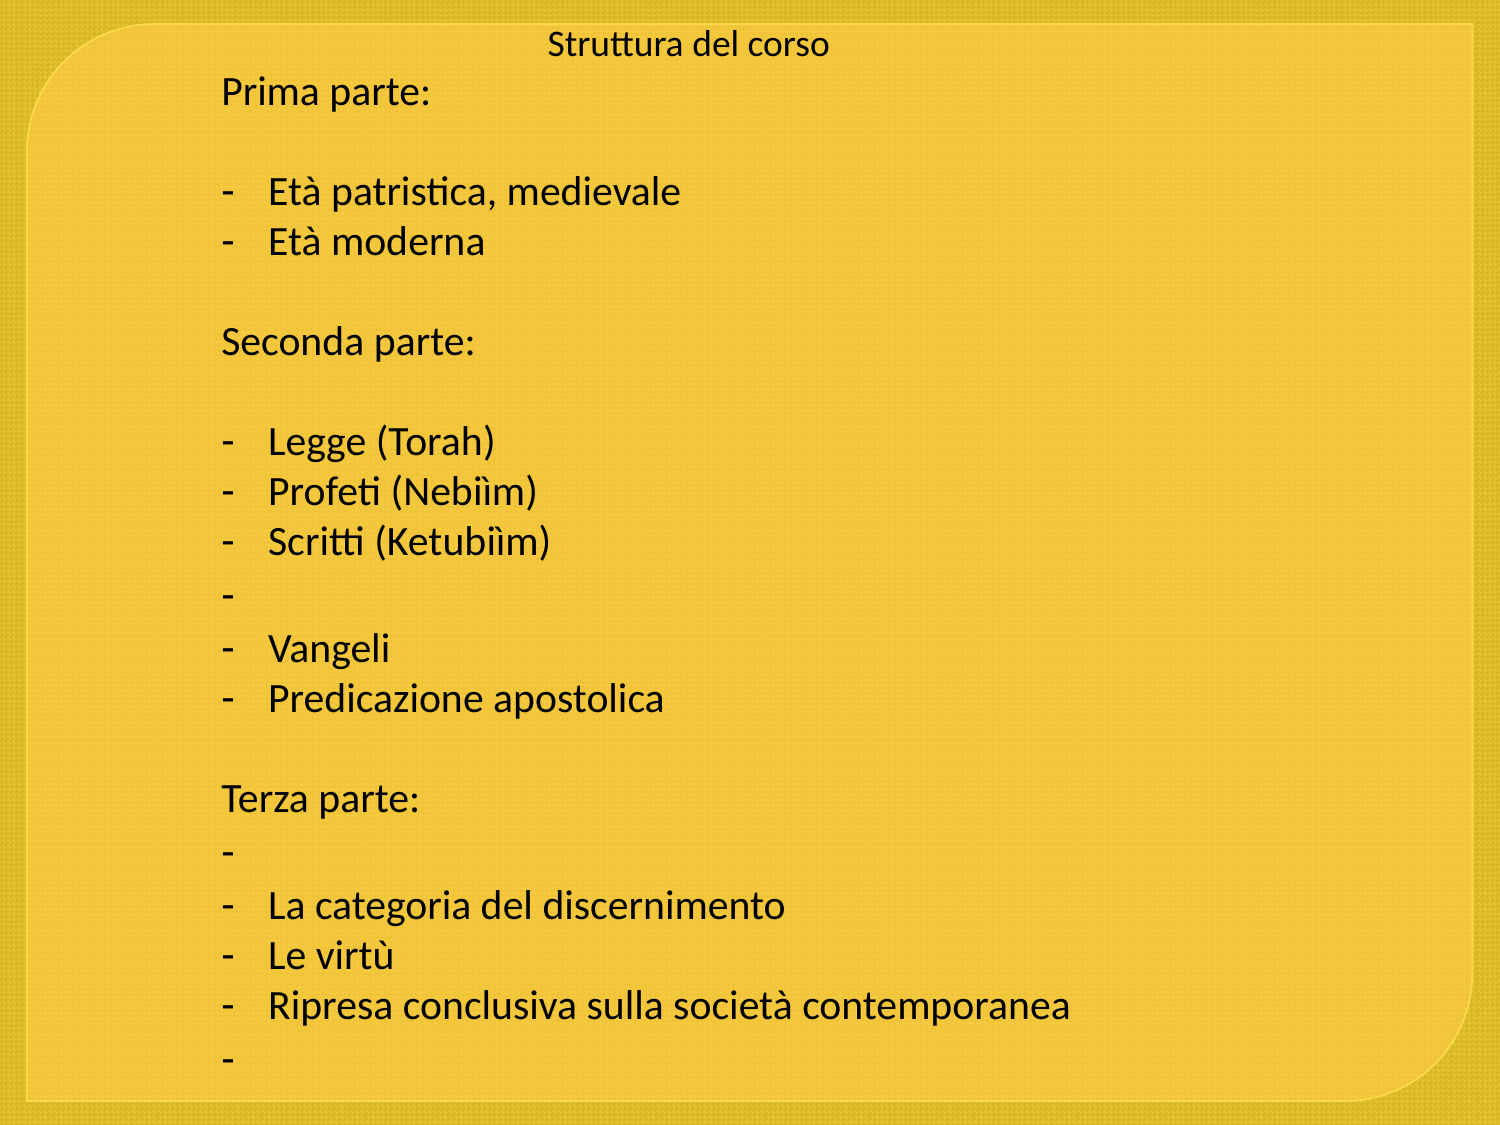

Struttura del corso
Prima parte:
Età patristica, medievale
Età moderna
Seconda parte:
Legge (Torah)
Profeti (Nebiìm)
Scritti (Ketubiìm)
Vangeli
Predicazione apostolica
Terza parte:
La categoria del discernimento
Le virtù
Ripresa conclusiva sulla società contemporanea